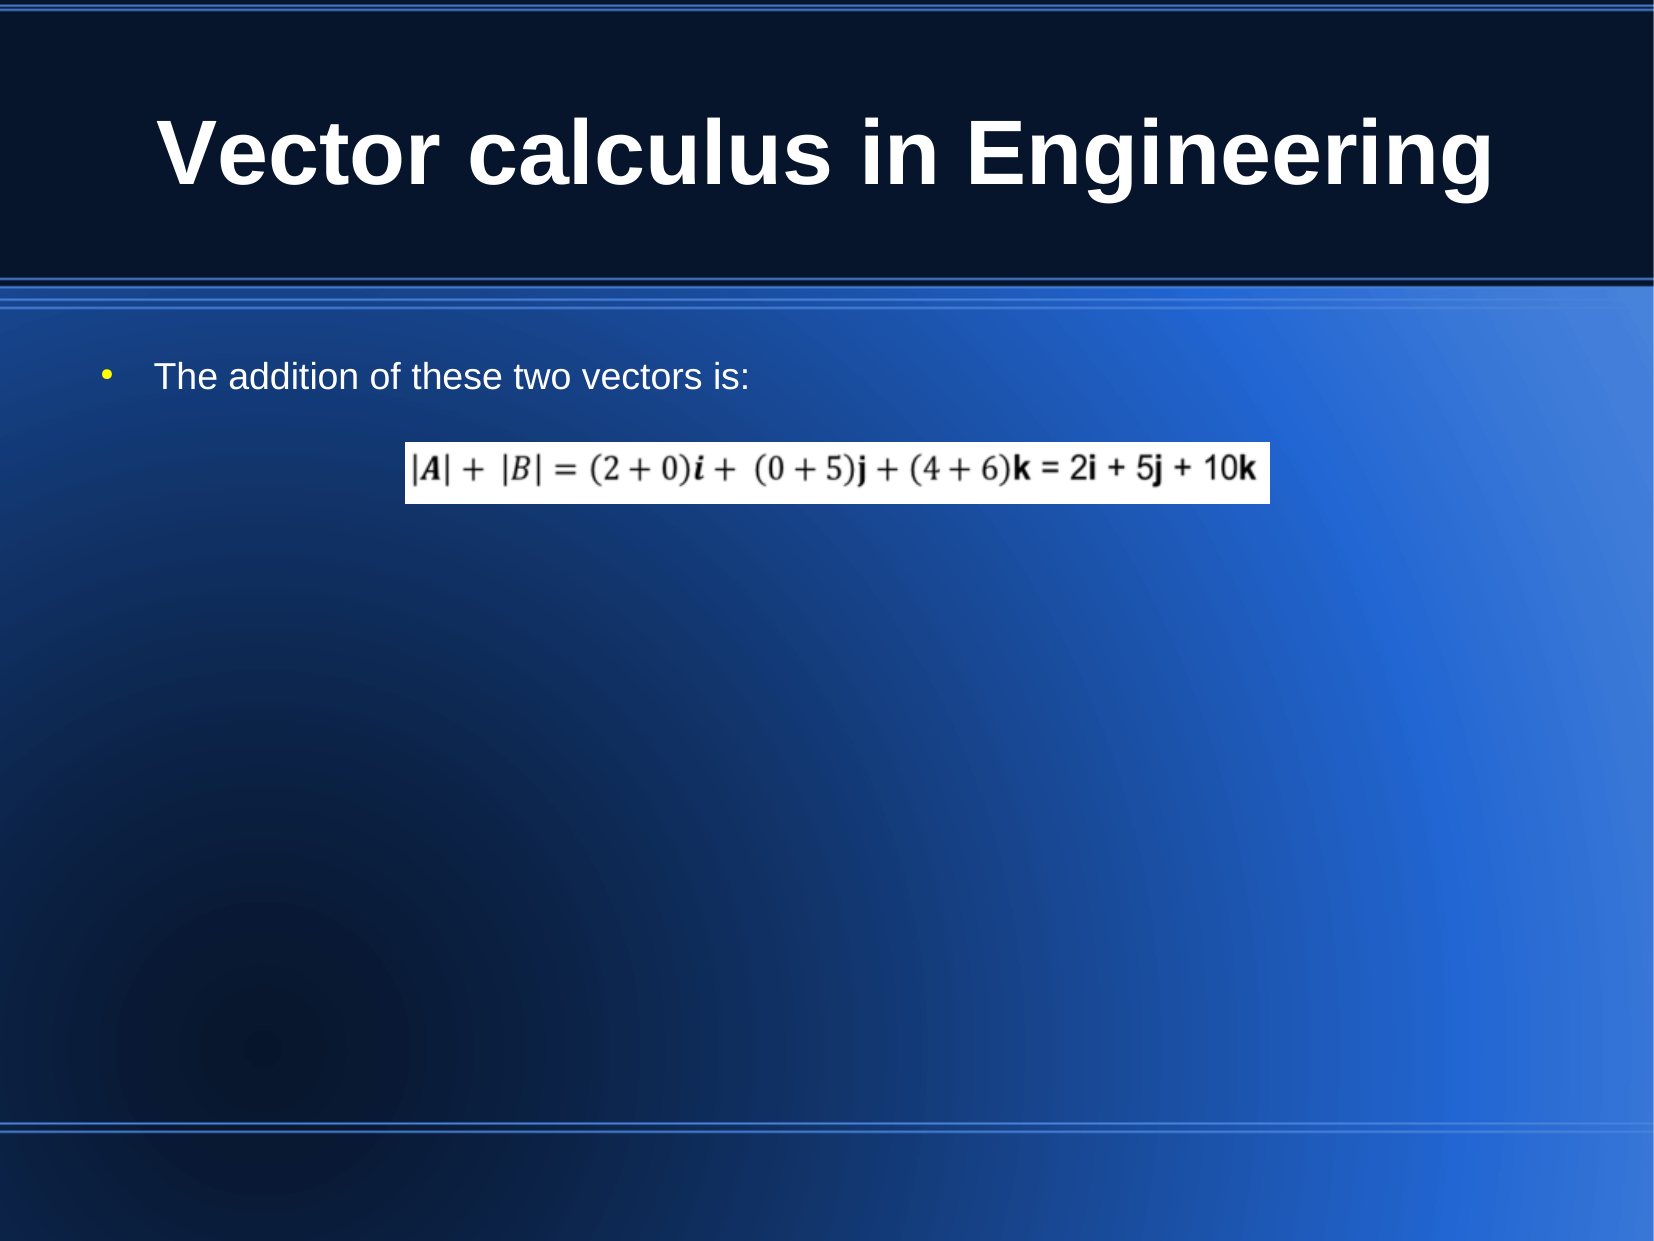

# Vector calculus in Engineering
The addition of these two vectors is: